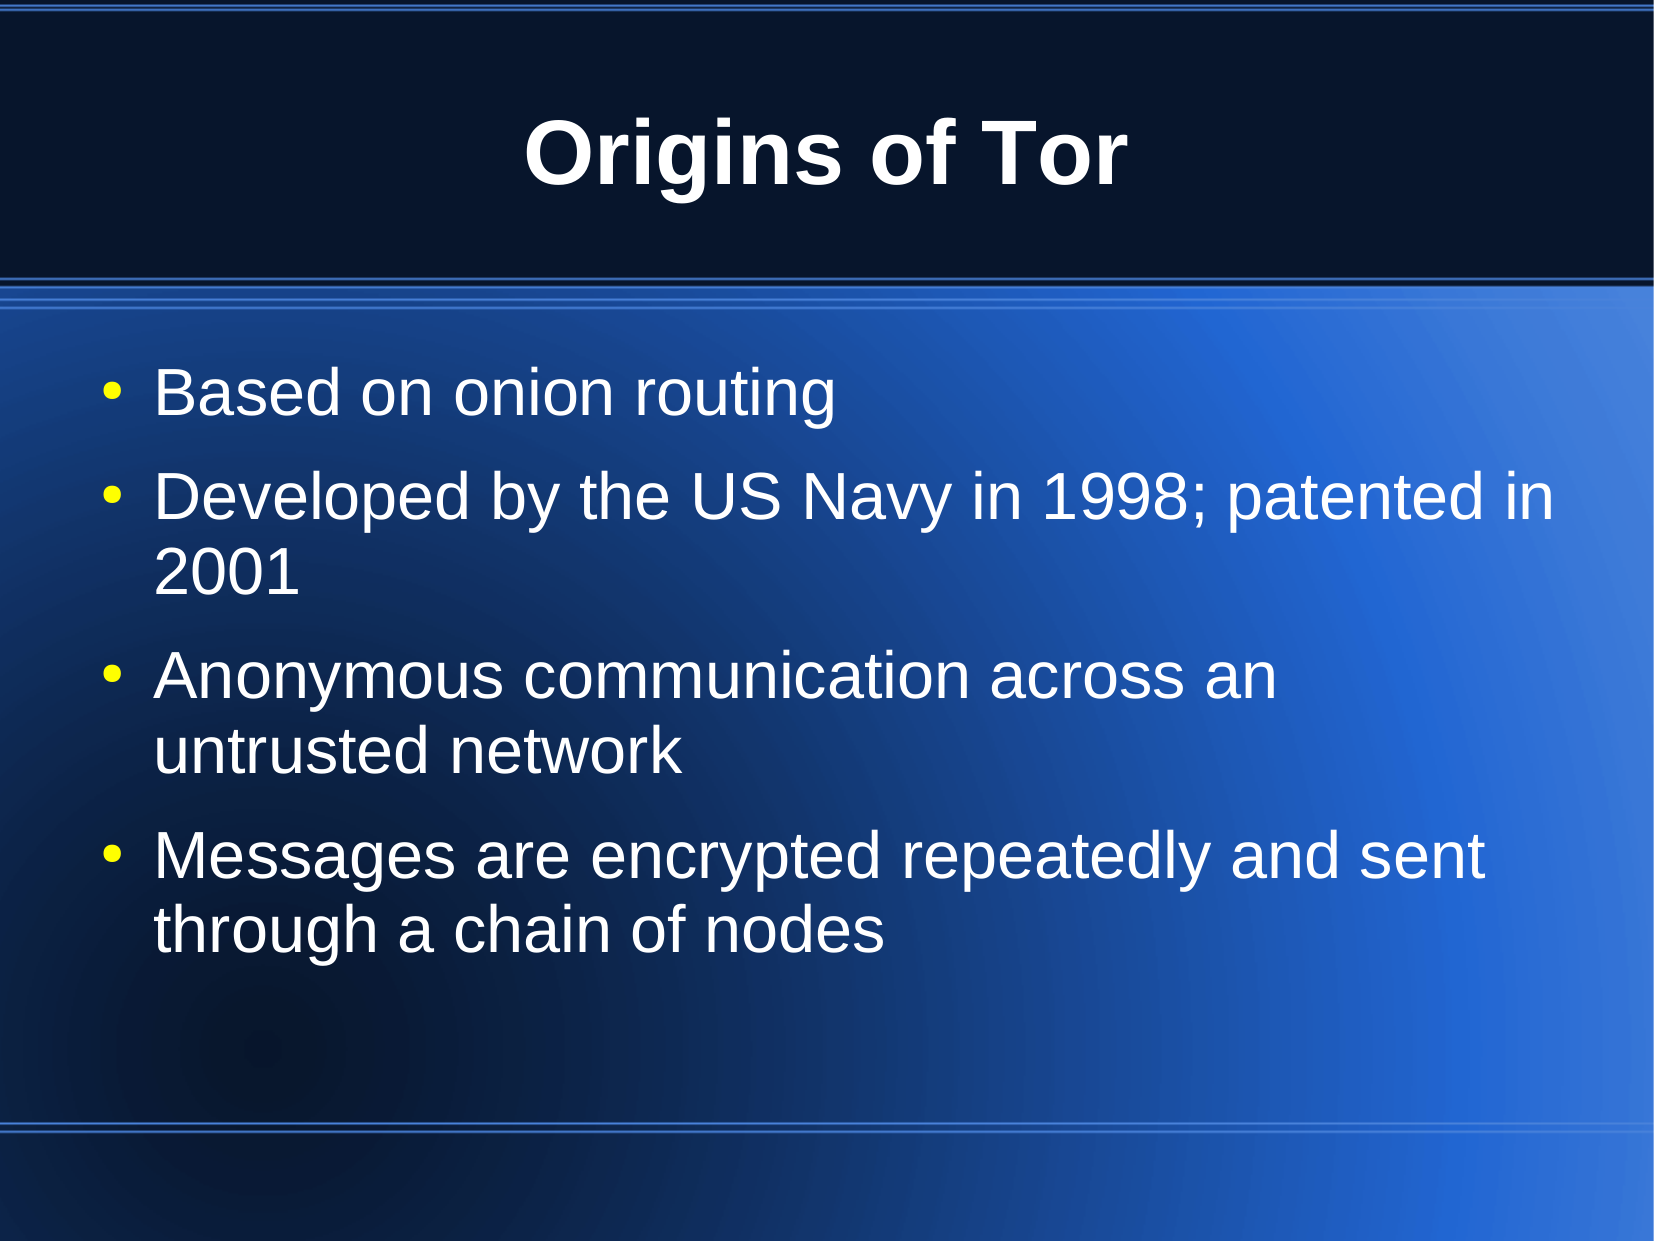

# Origins of Tor
Based on onion routing
Developed by the US Navy in 1998; patented in 2001
Anonymous communication across an untrusted network
Messages are encrypted repeatedly and sent through a chain of nodes